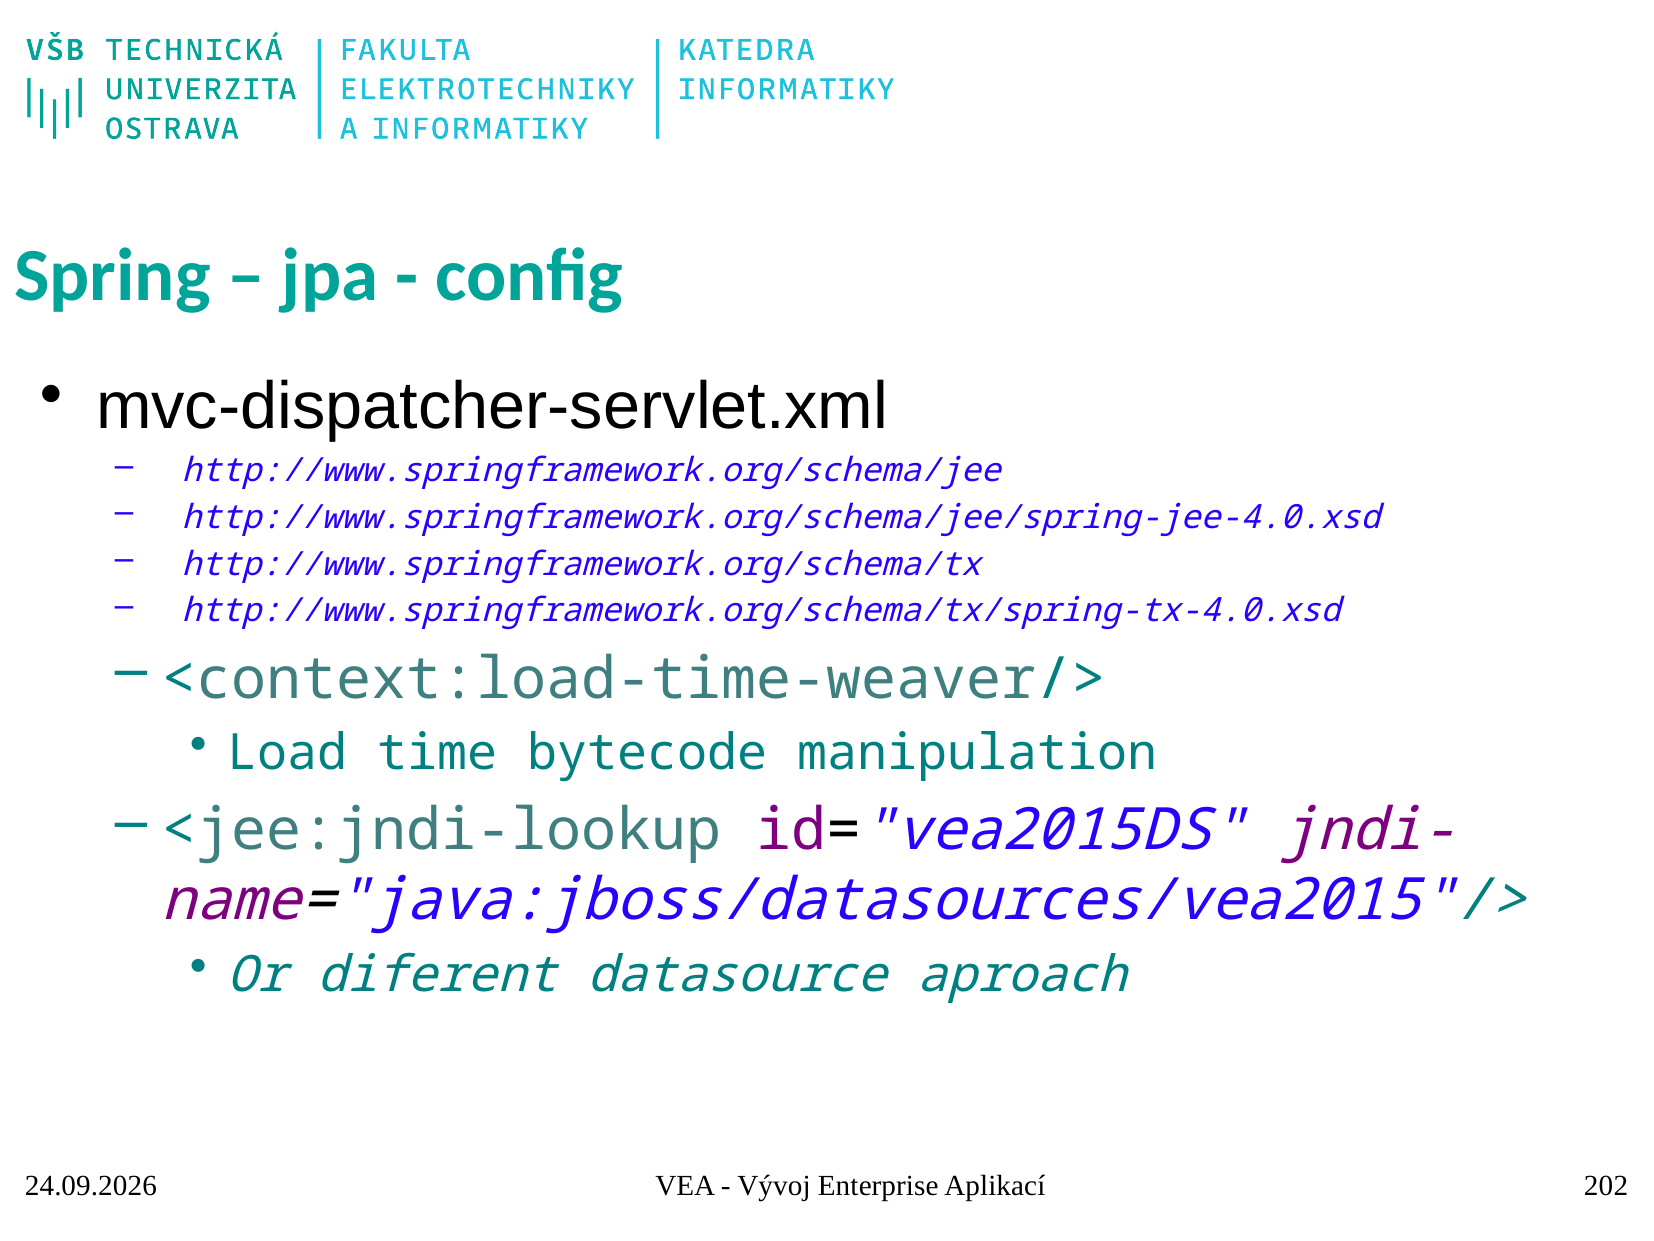

Spring – jpa - config
# mvc-dispatcher-servlet.xml
 http://www.springframework.org/schema/jee
 http://www.springframework.org/schema/jee/spring-jee-4.0.xsd
 http://www.springframework.org/schema/tx
 http://www.springframework.org/schema/tx/spring-tx-4.0.xsd
<context:load-time-weaver/>
Load time bytecode manipulation
<jee:jndi-lookup id="vea2015DS" jndi-name="java:jboss/datasources/vea2015"/>
Or diferent datasource aproach
VEA - Vývoj Enterprise Aplikací
202